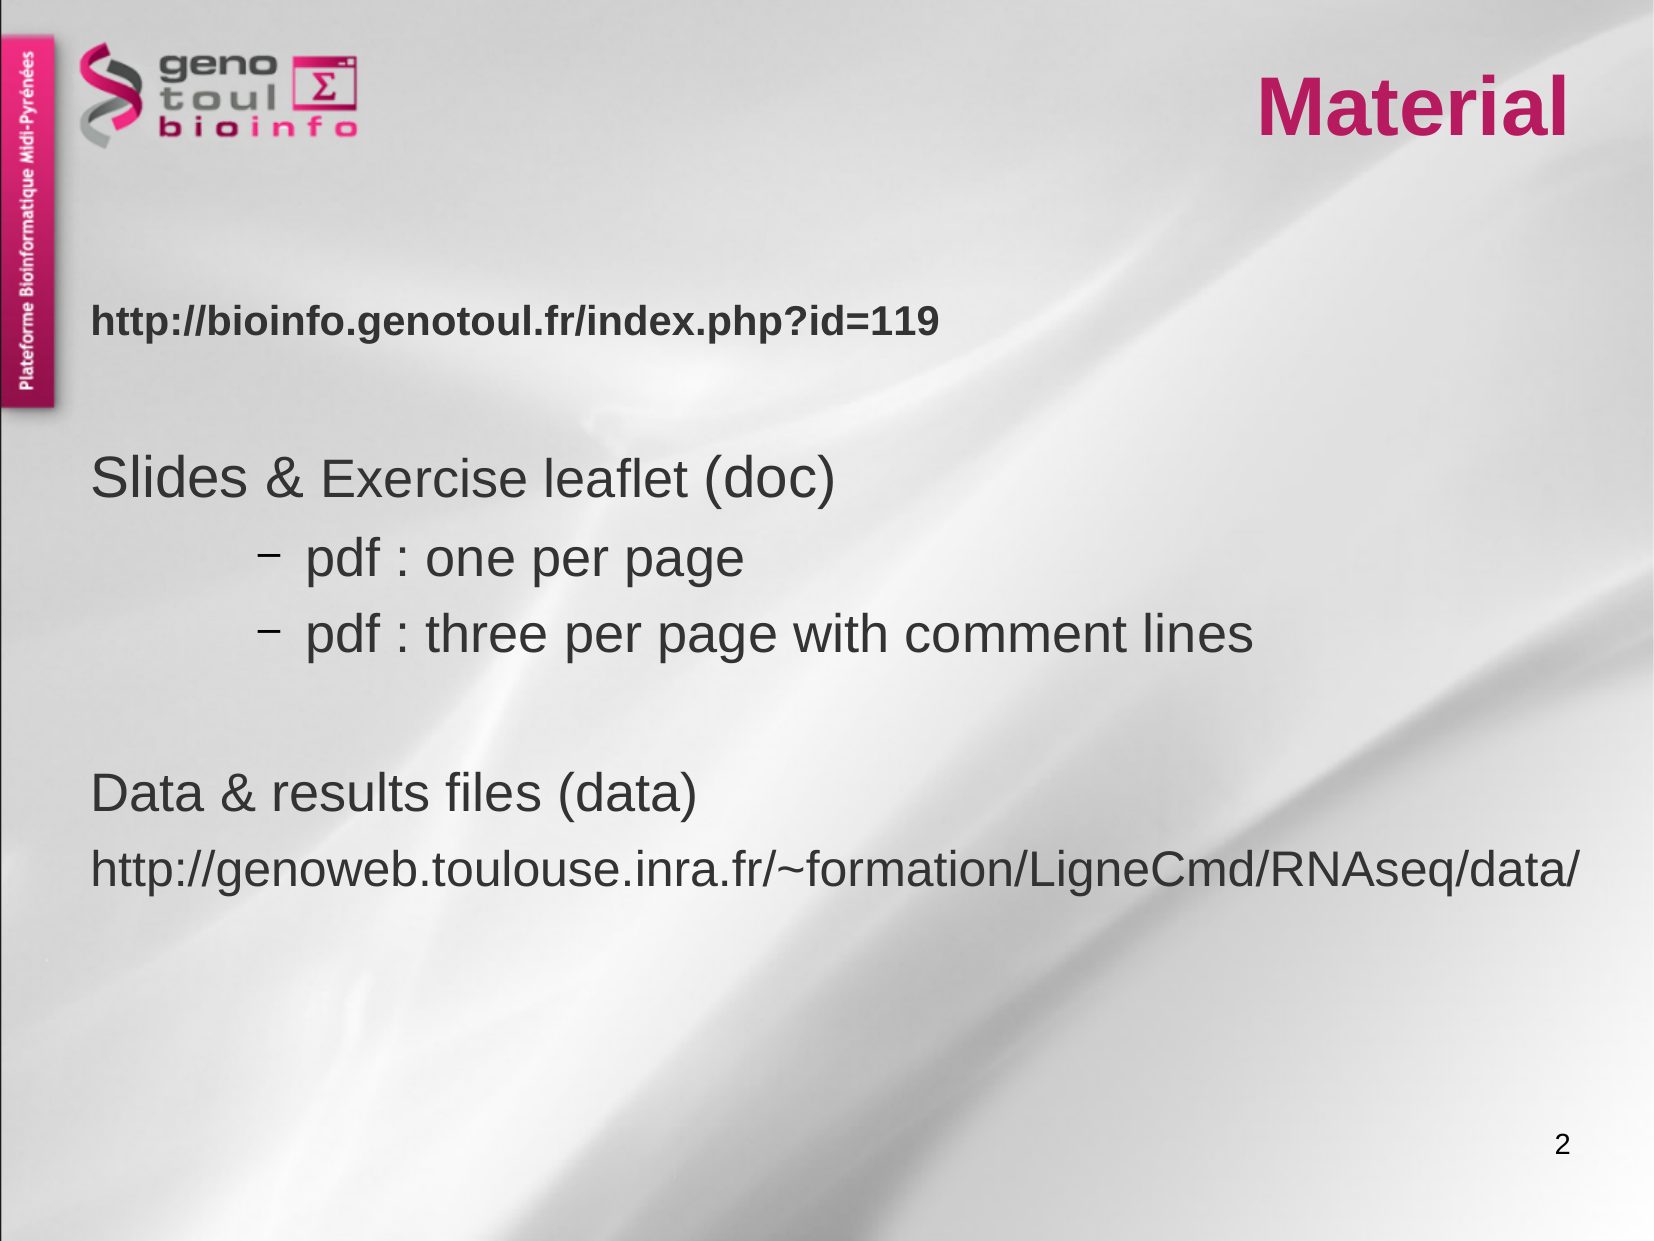

# Material
http://bioinfo.genotoul.fr/index.php?id=119
Slides & Exercise leaflet (doc)
pdf : one per page
pdf : three per page with comment lines
Data & results files (data)
http://genoweb.toulouse.inra.fr/~formation/LigneCmd/RNAseq/data/